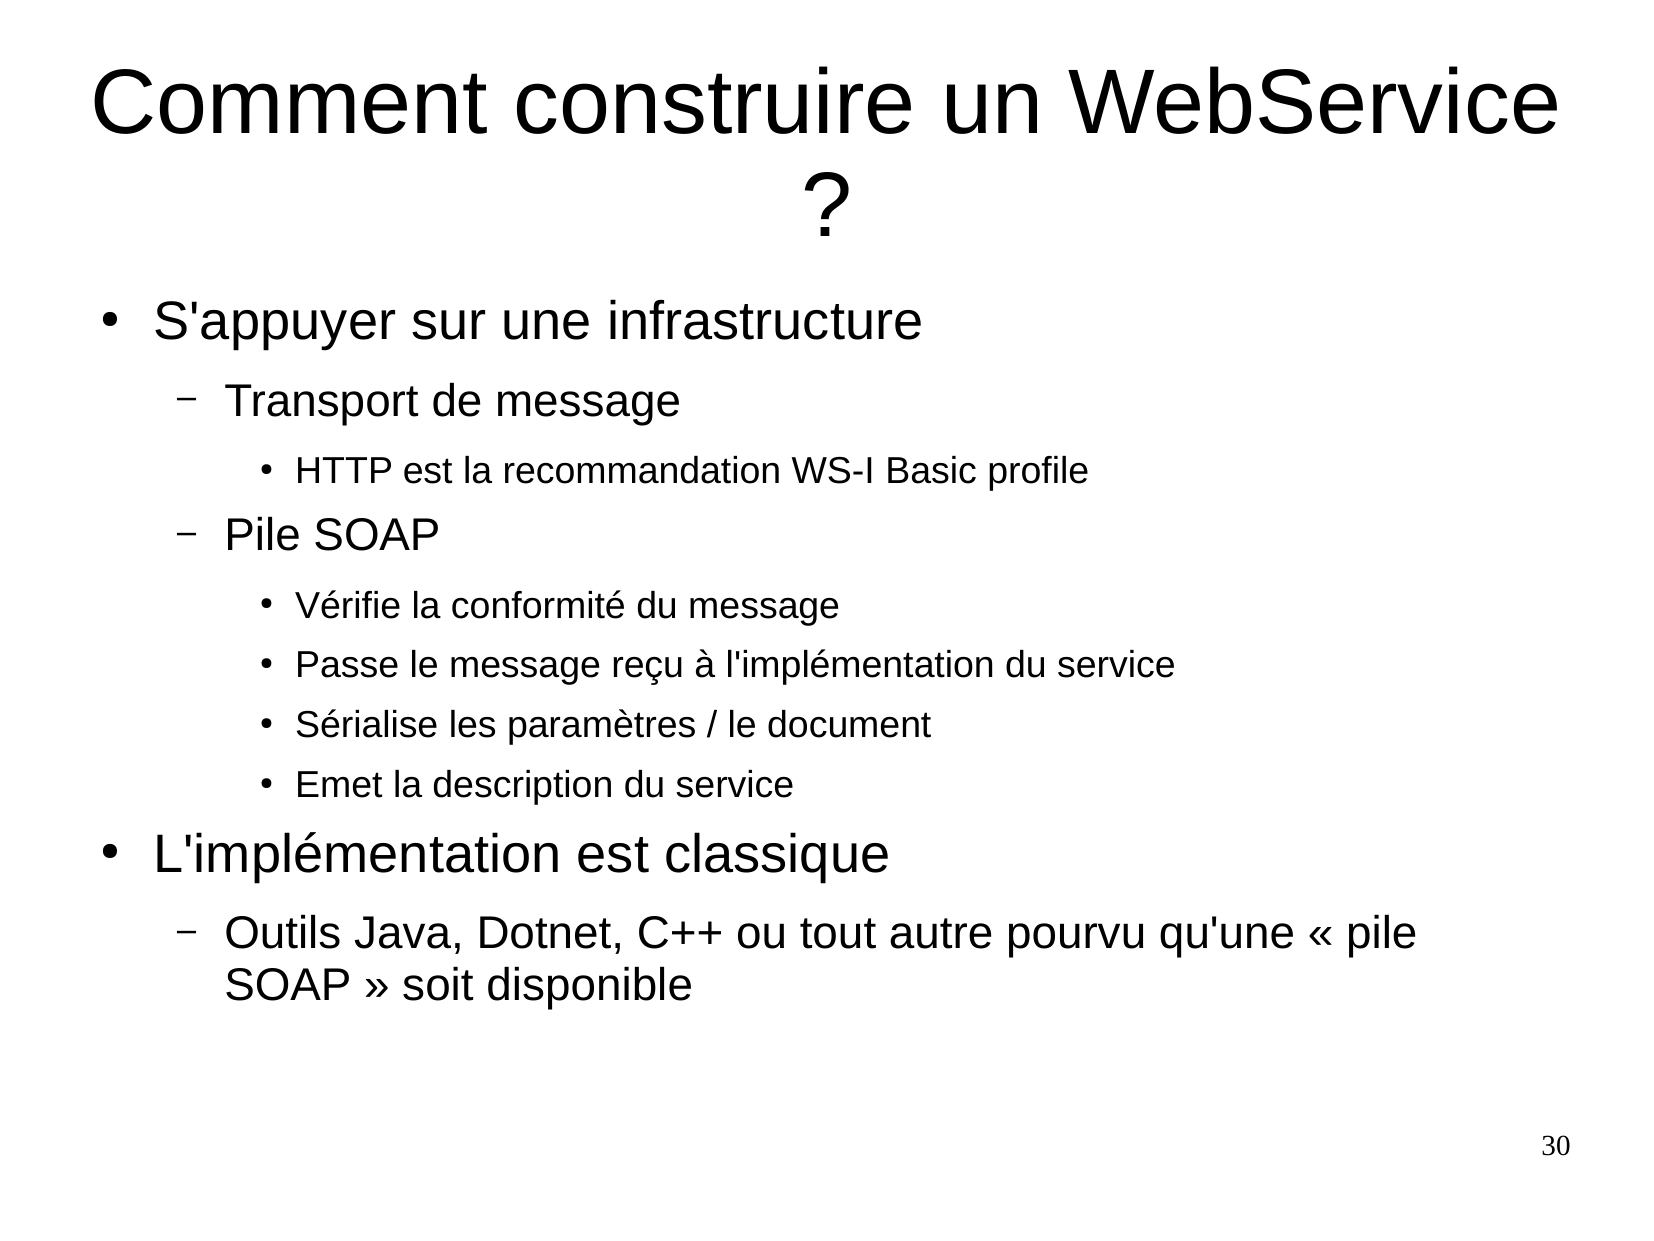

# Comment construire un WebService ?
S'appuyer sur une infrastructure
Transport de message
HTTP est la recommandation WS-I Basic profile
Pile SOAP
Vérifie la conformité du message
Passe le message reçu à l'implémentation du service
Sérialise les paramètres / le document
Emet la description du service
L'implémentation est classique
Outils Java, Dotnet, C++ ou tout autre pourvu qu'une « pile SOAP » soit disponible
30